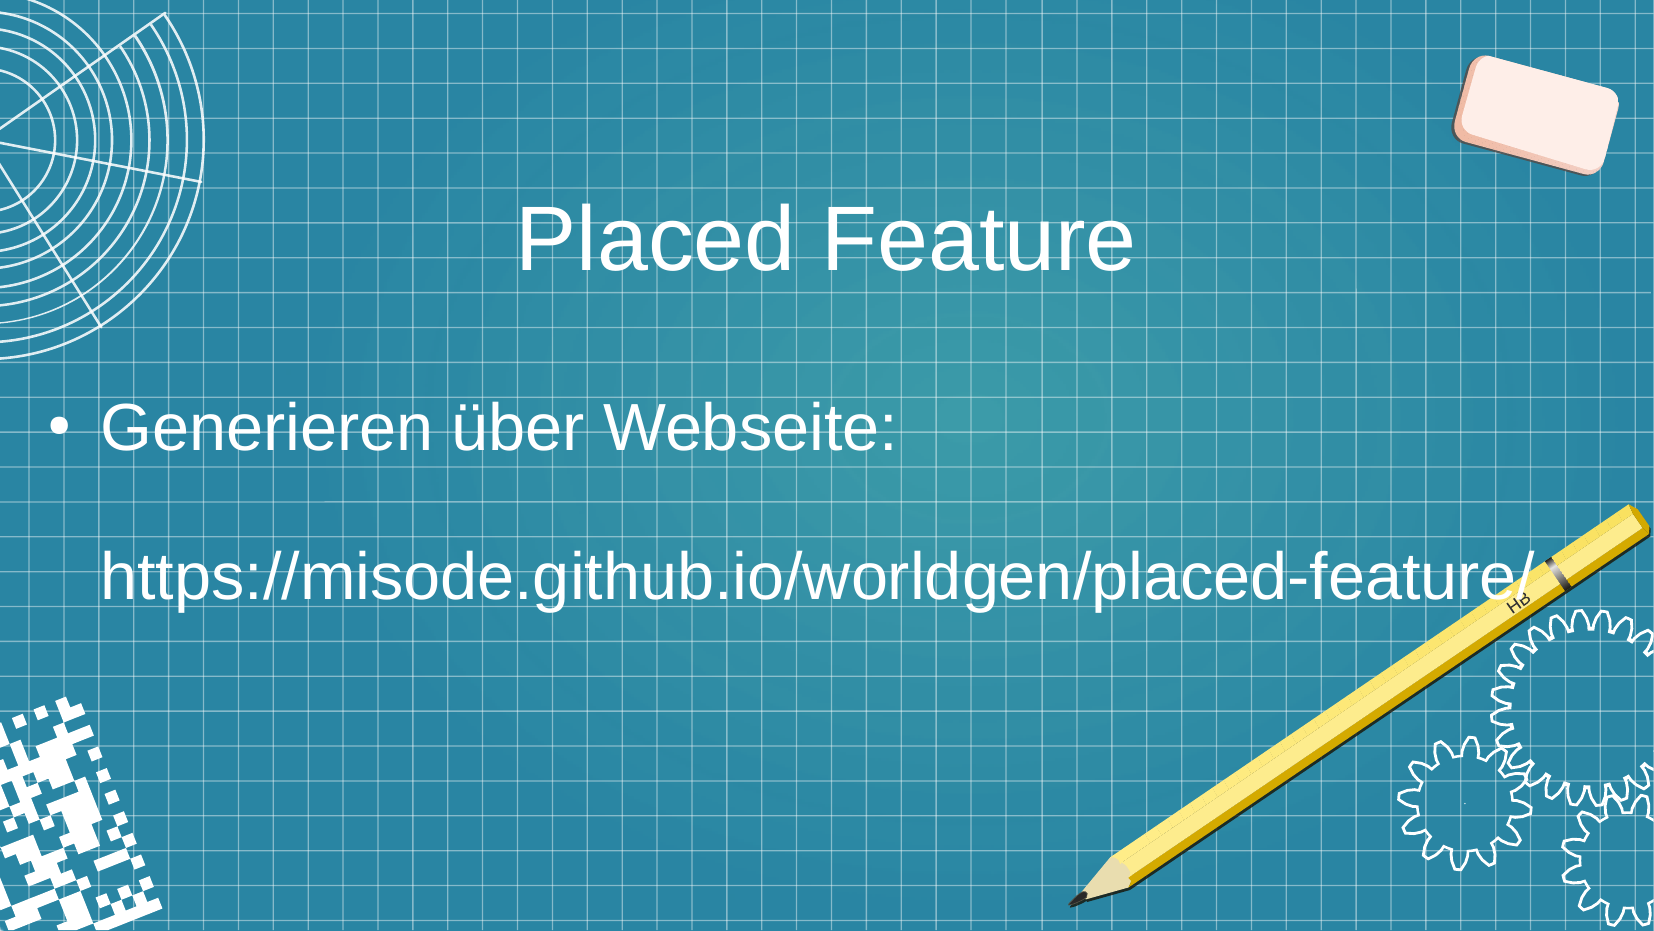

# Placed Feature
Generieren über Webseite:
https://misode.github.io/worldgen/placed-feature/